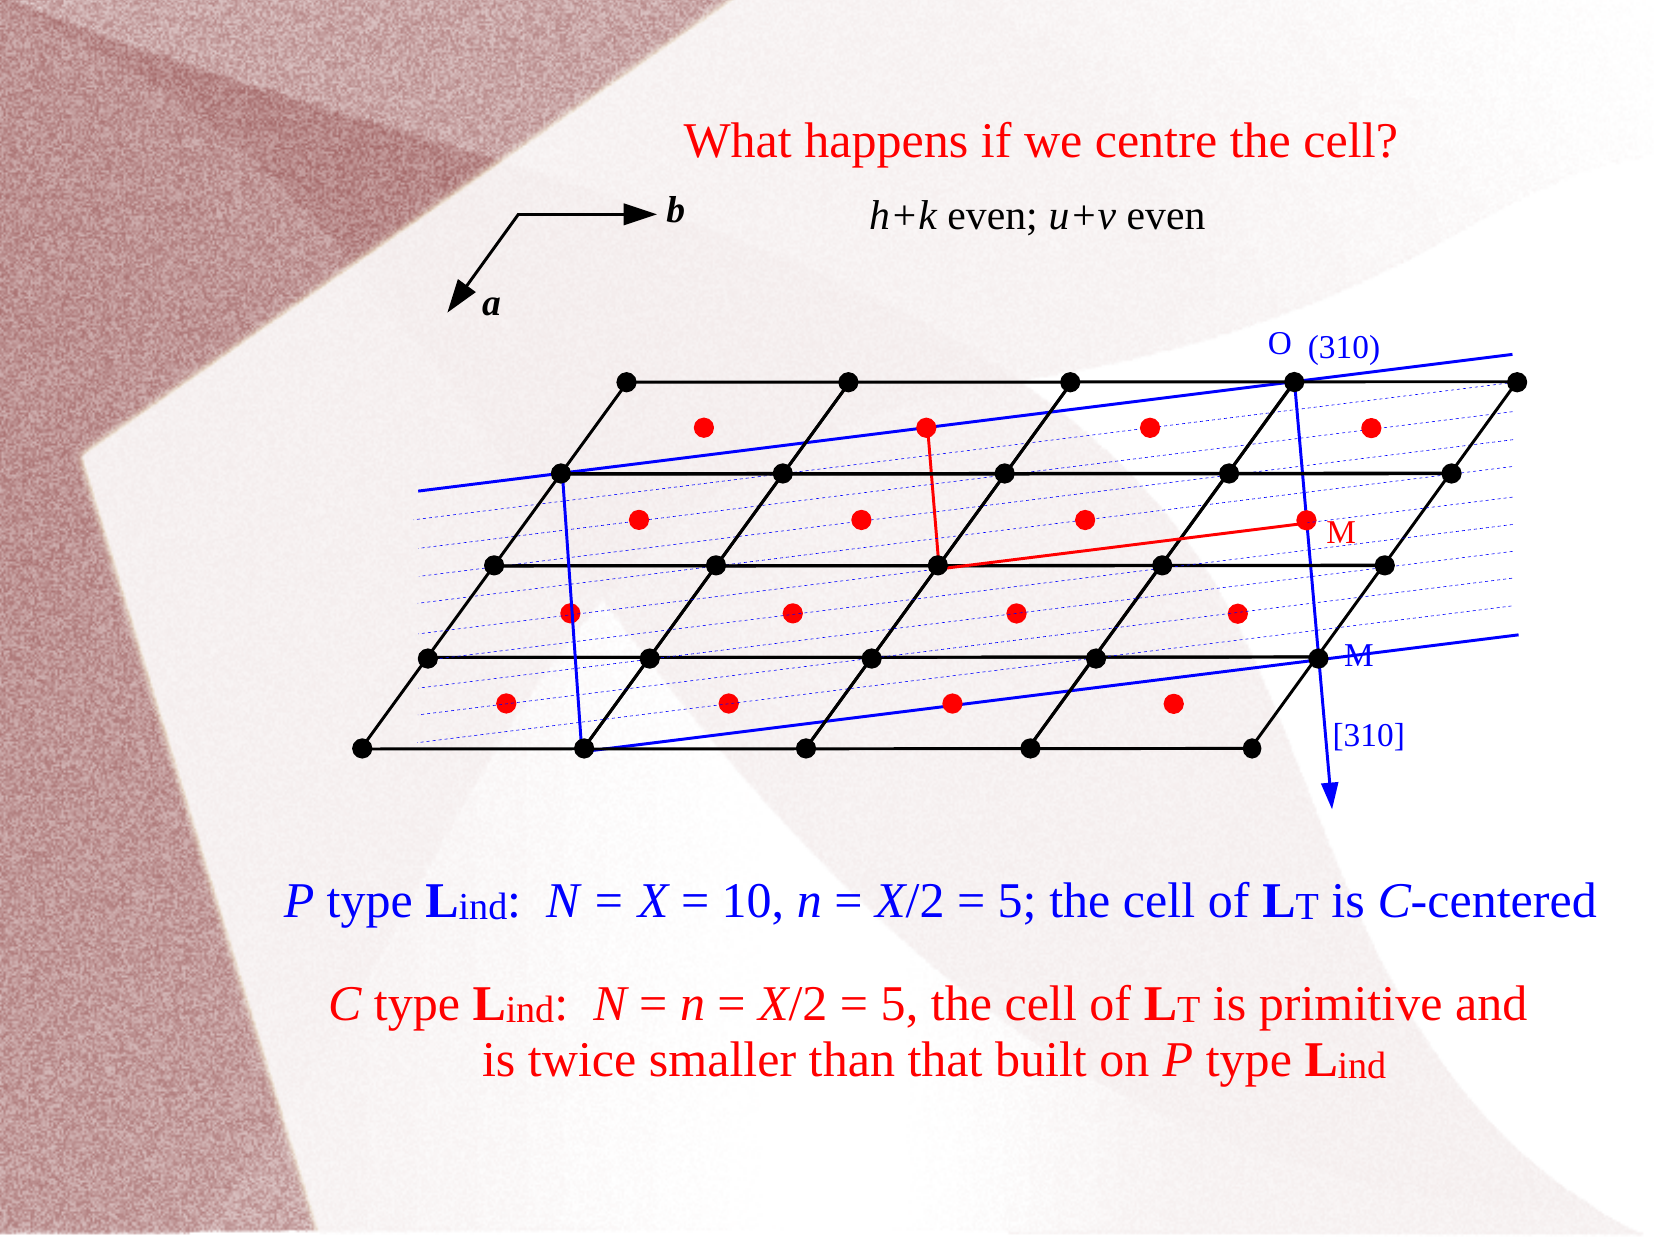

What happens if we centre the cell?
b
a
h+k even; u+v even
O
(310)
M
M
[310]
P type Lind: N = X = 10, n = X/2 = 5; the cell of LT is C-centered
C type Lind: N = n = X/2 = 5, the cell of LT is primitive and
is twice smaller than that built on P type Lind